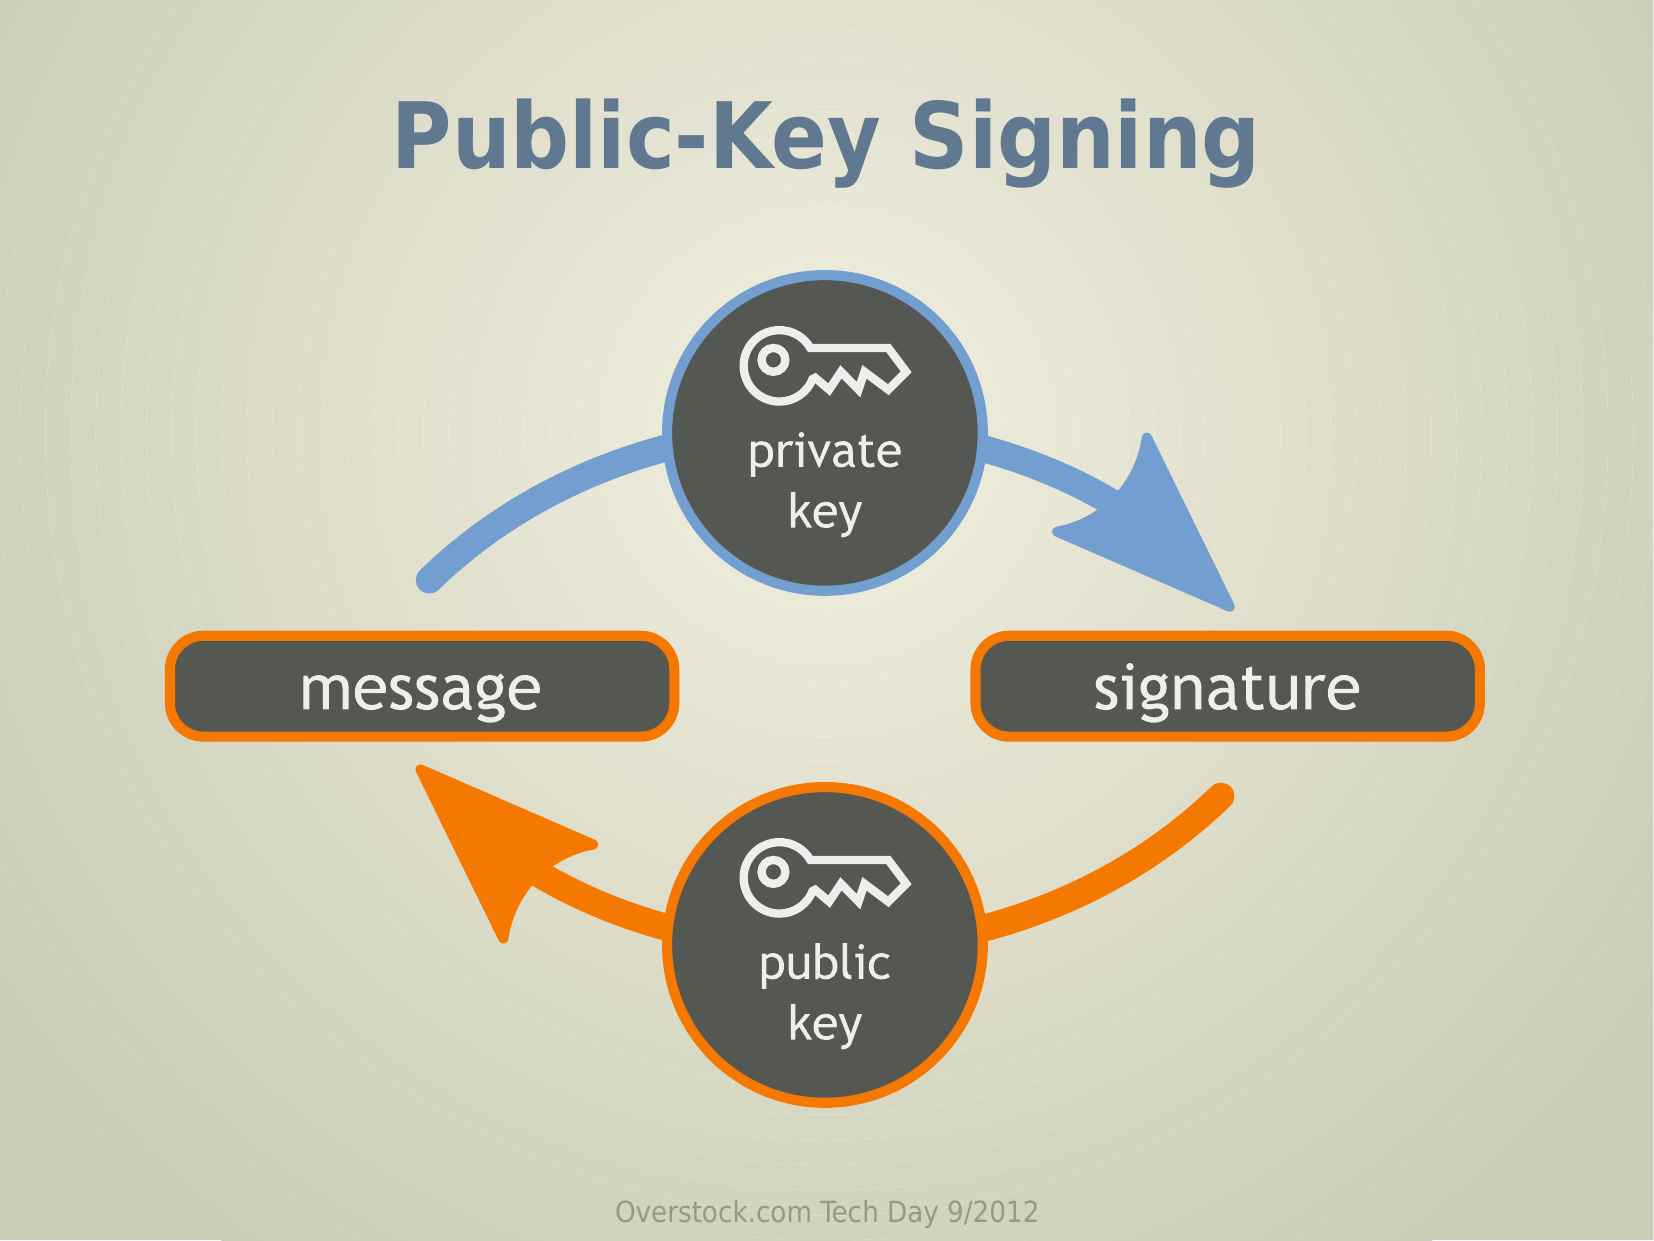

# Public-Key Signing
Overstock.com Tech Day 9/2012